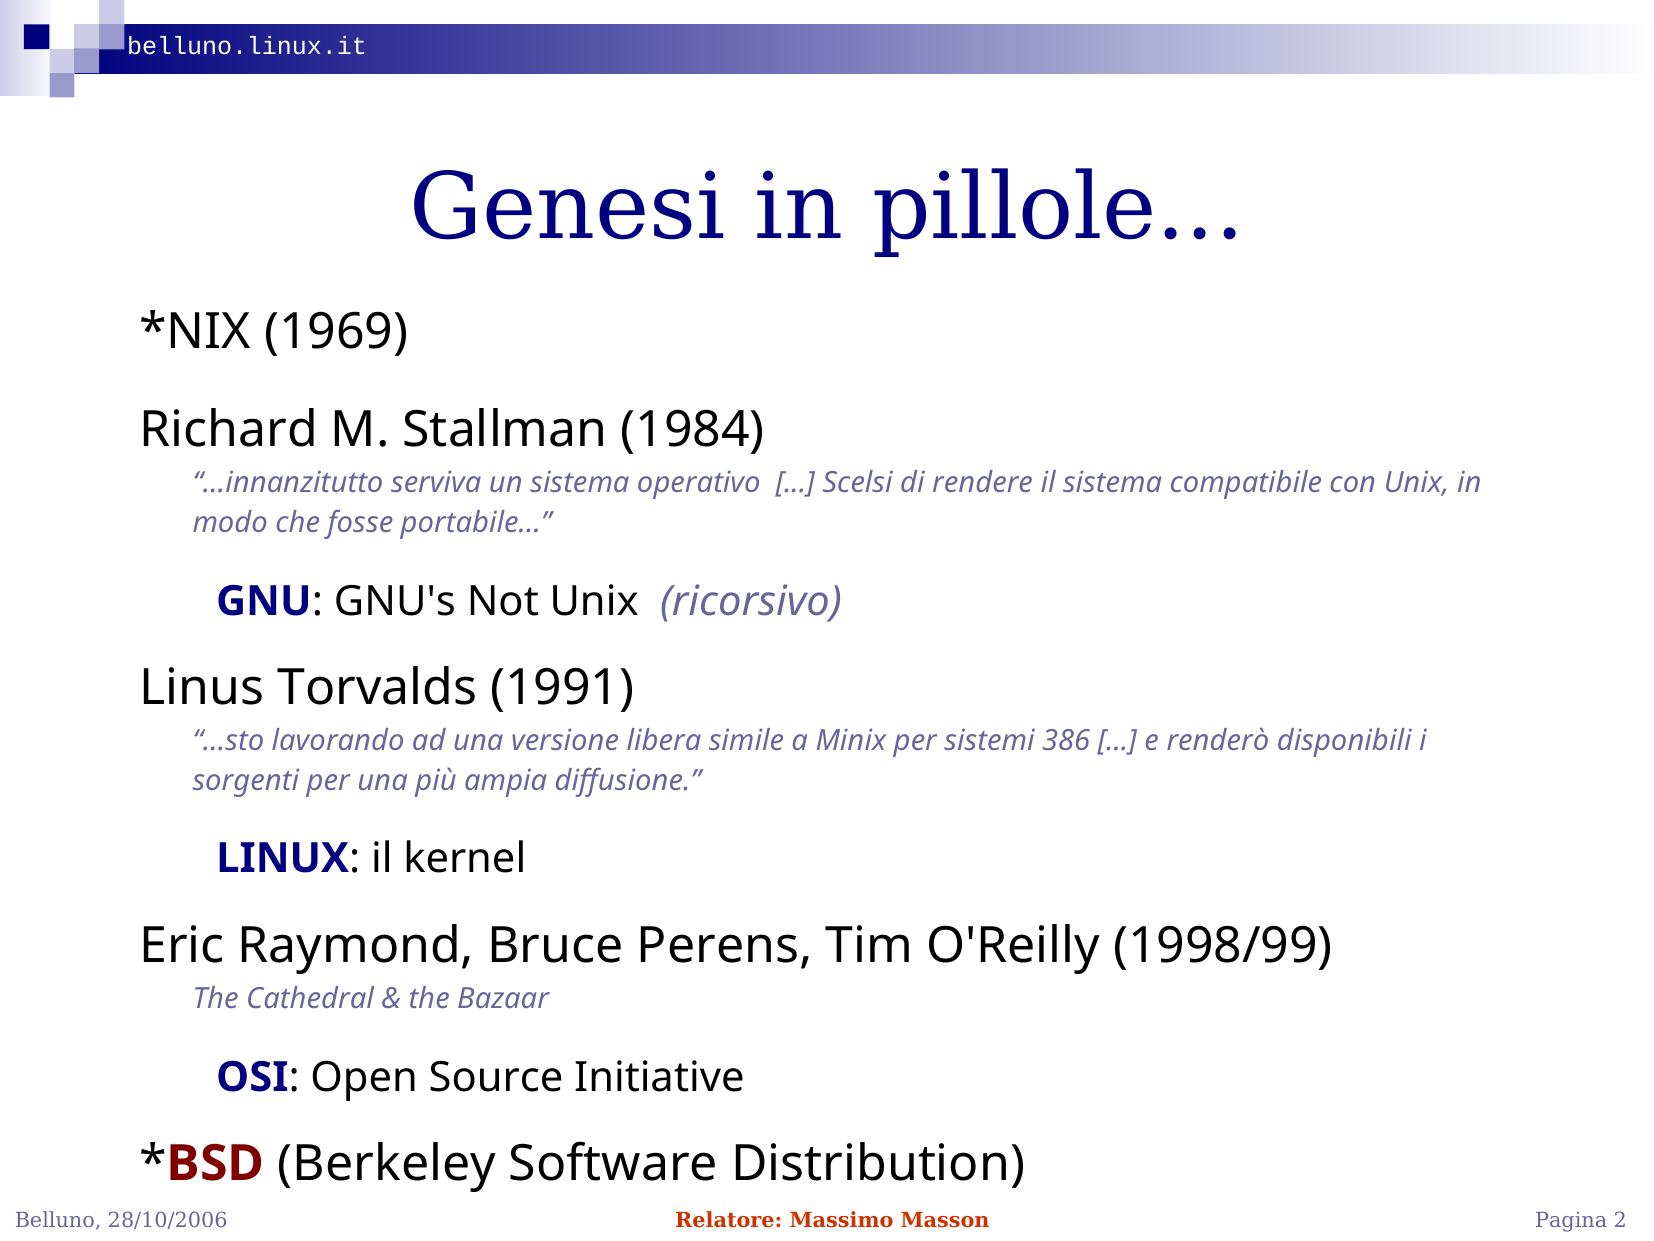

# Genesi in pillole...
*NIX (1969)
Richard M. Stallman (1984)
“...innanzitutto serviva un sistema operativo [...] Scelsi di rendere il sistema compatibile con Unix, in modo che fosse portabile...”
GNU: GNU's Not Unix (ricorsivo)
Linus Torvalds (1991)
“...sto lavorando ad una versione libera simile a Minix per sistemi 386 [...] e renderò disponibili i sorgenti per una più ampia diffusione.”
LINUX: il kernel
Eric Raymond, Bruce Perens, Tim O'Reilly (1998/99)
The Cathedral & the Bazaar
OSI: Open Source Initiative
*BSD (Berkeley Software Distribution)